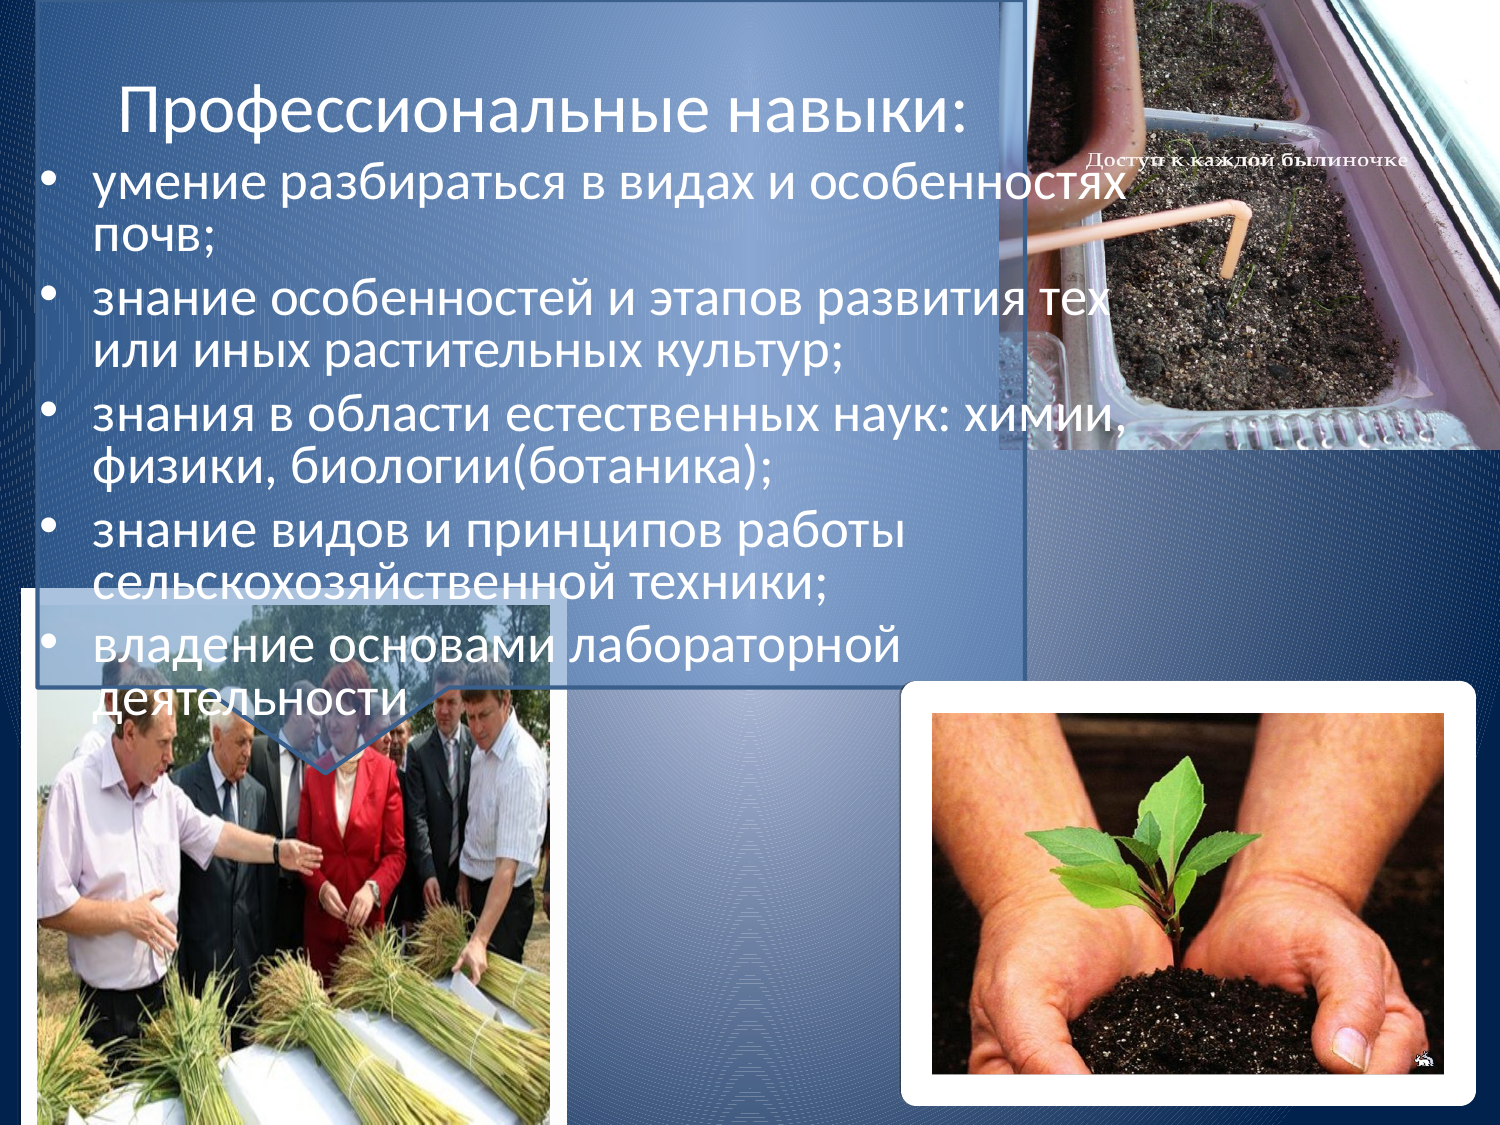

# Профессиональные навыки:
умение разбираться в видах и особенностях почв;
знание особенностей и этапов развития тех или иных растительных культур;
знания в области естественных наук: химии, физики, биологии(ботаника);
знание видов и принципов работы сельскохозяйственной техники;
владение основами лабораторной деятельности